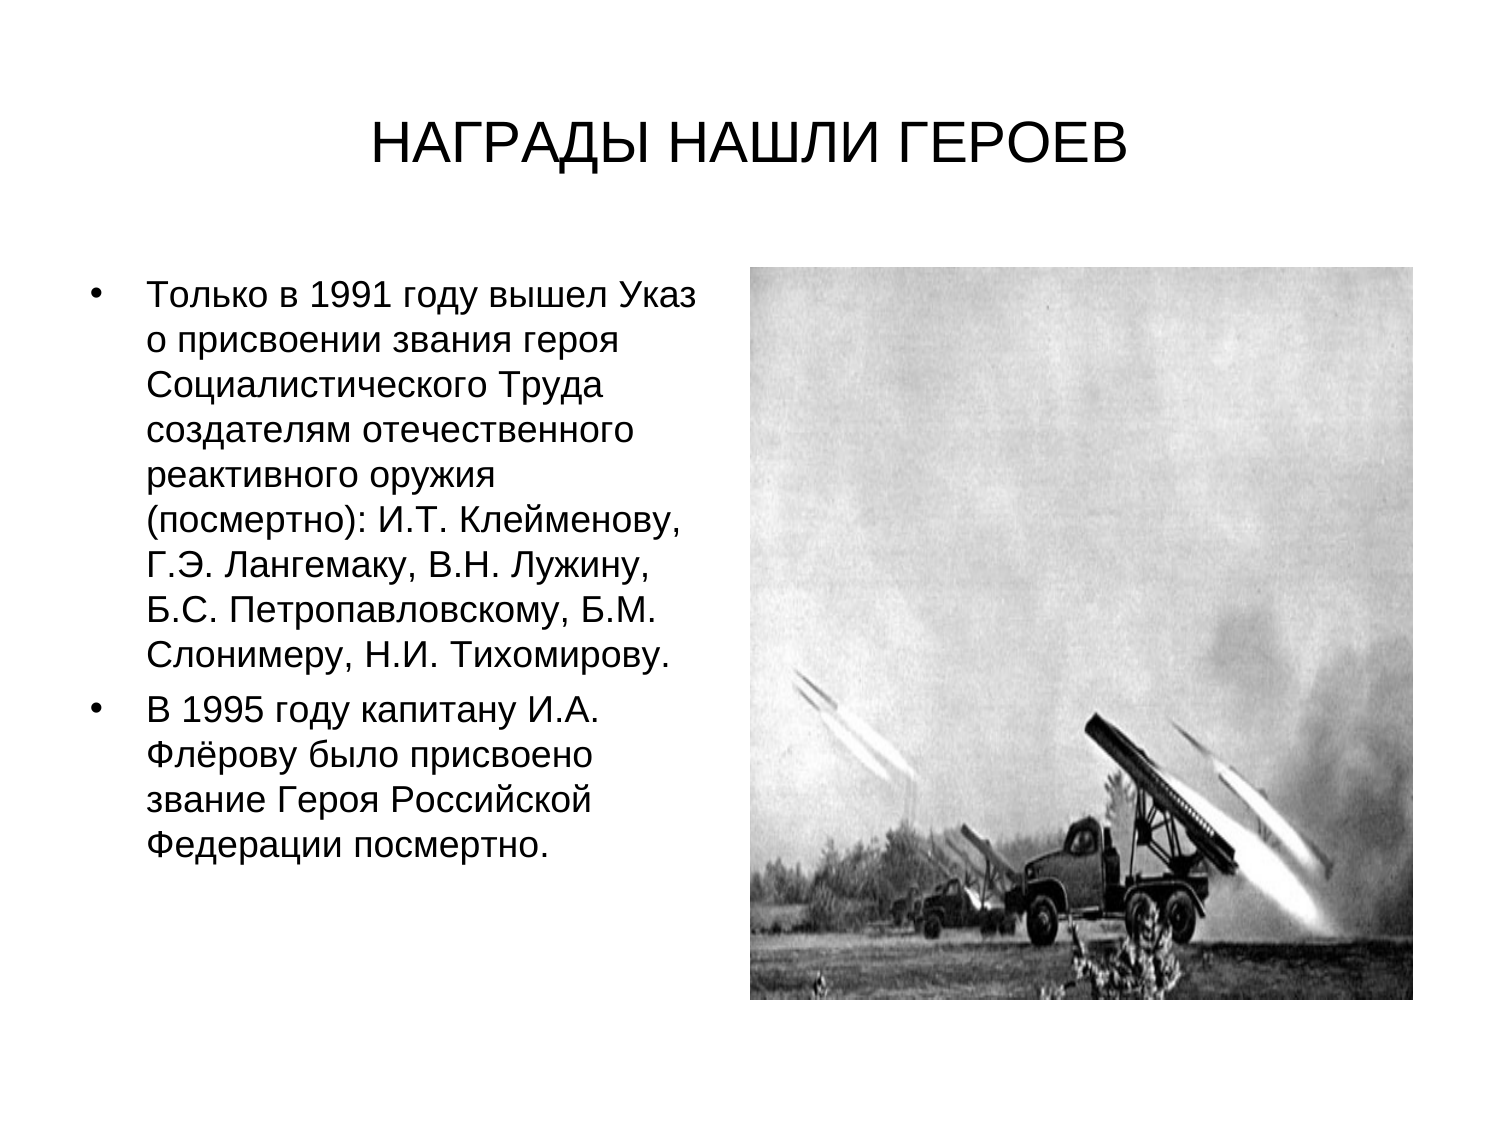

# НАГРАДЫ НАШЛИ ГЕРОЕВ
Только в 1991 году вышел Указ о присвоении звания героя Социалистического Труда создателям отечественного реактивного оружия (посмертно): И.Т. Клейменову, Г.Э. Лангемаку, В.Н. Лужину, Б.С. Петропавловскому, Б.М. Слонимеру, Н.И. Тихомирову.
В 1995 году капитану И.А. Флёрову было присвоено звание Героя Российской Федерации посмертно.